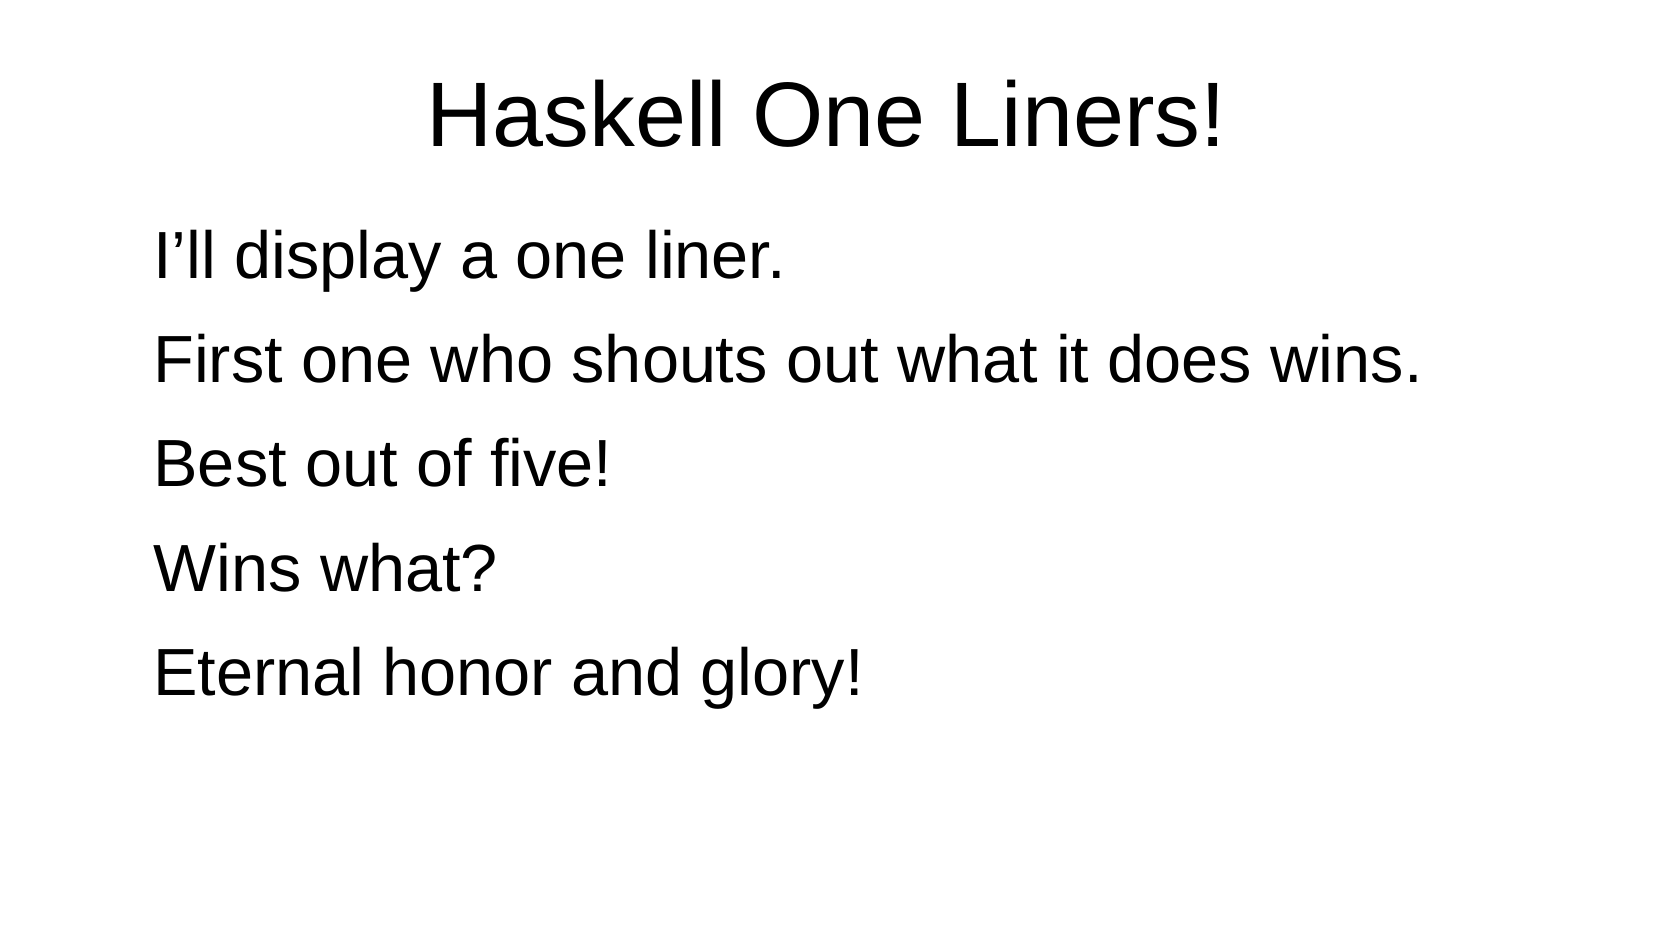

# Haskell One Liners!
I’ll display a one liner.
First one who shouts out what it does wins.
Best out of five!
Wins what?
Eternal honor and glory!